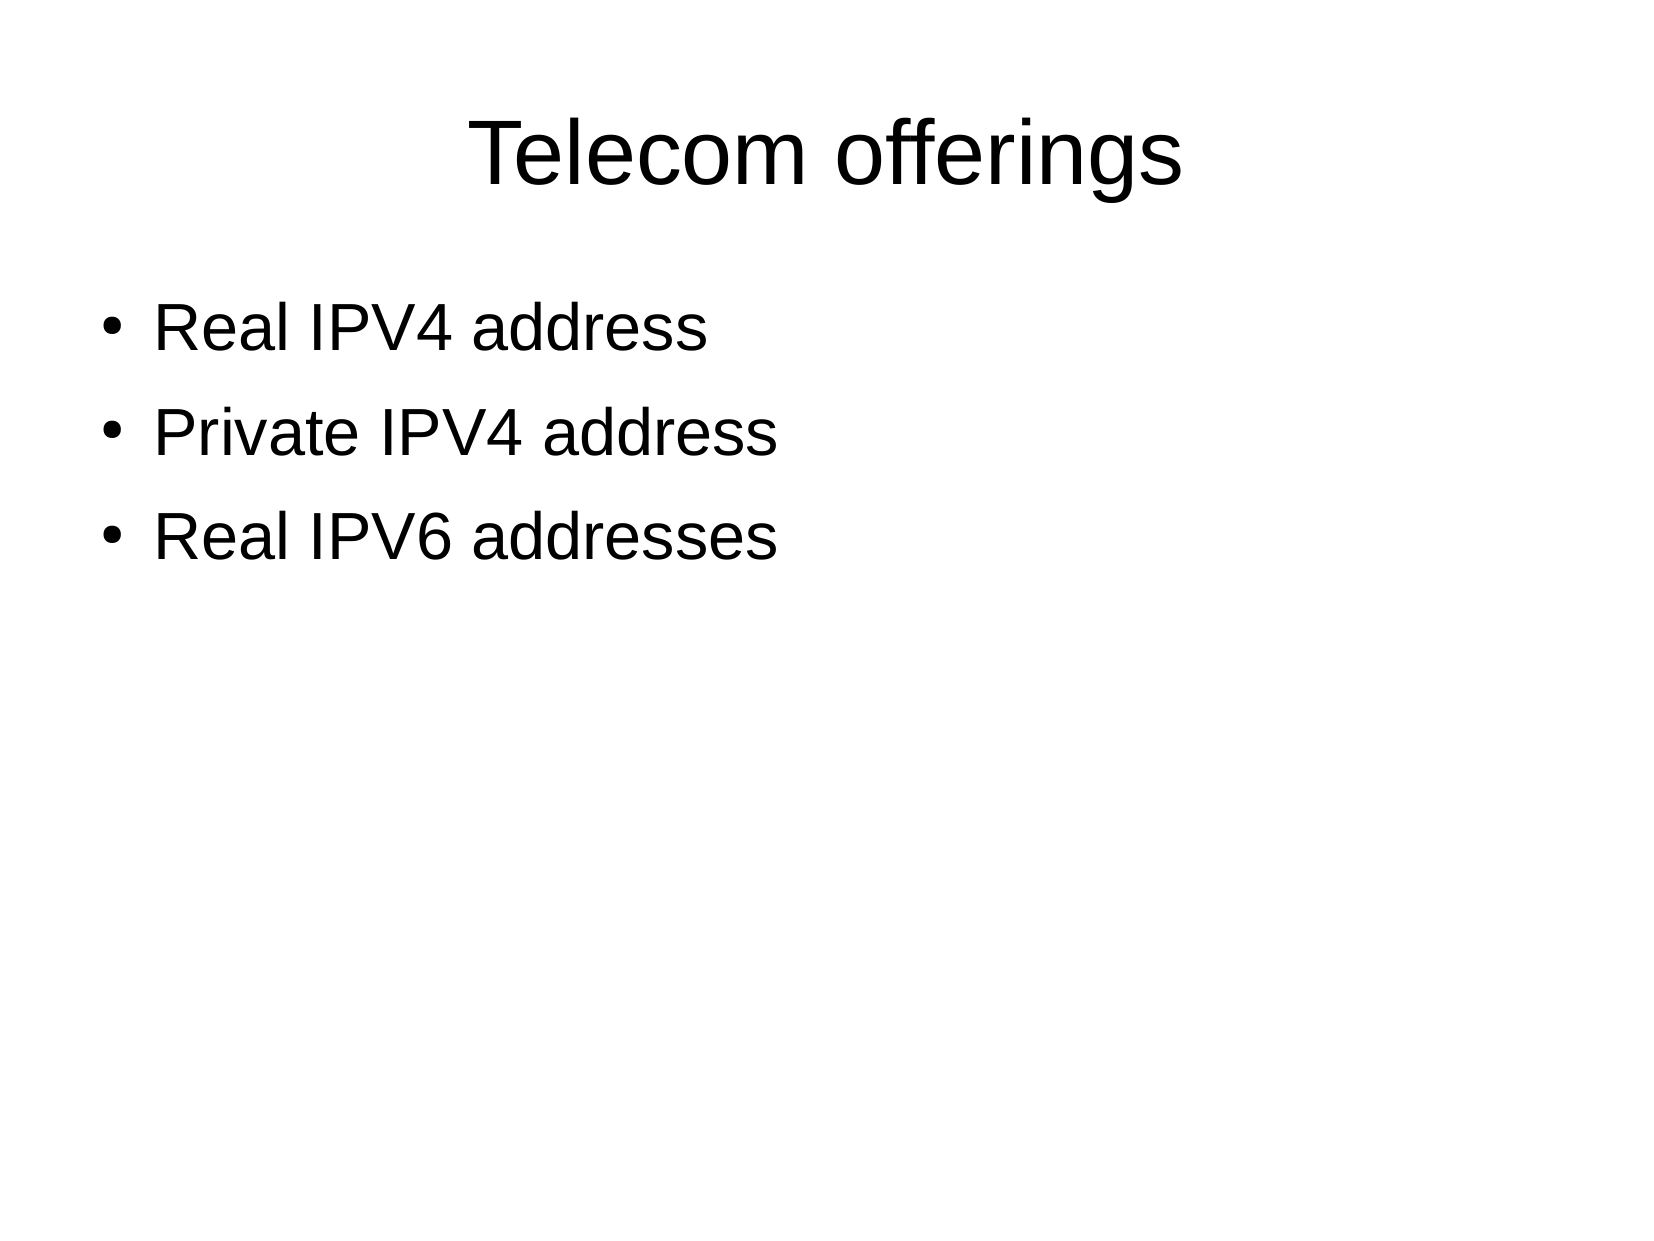

# Telecom offerings
Real IPV4 address
Private IPV4 address
Real IPV6 addresses